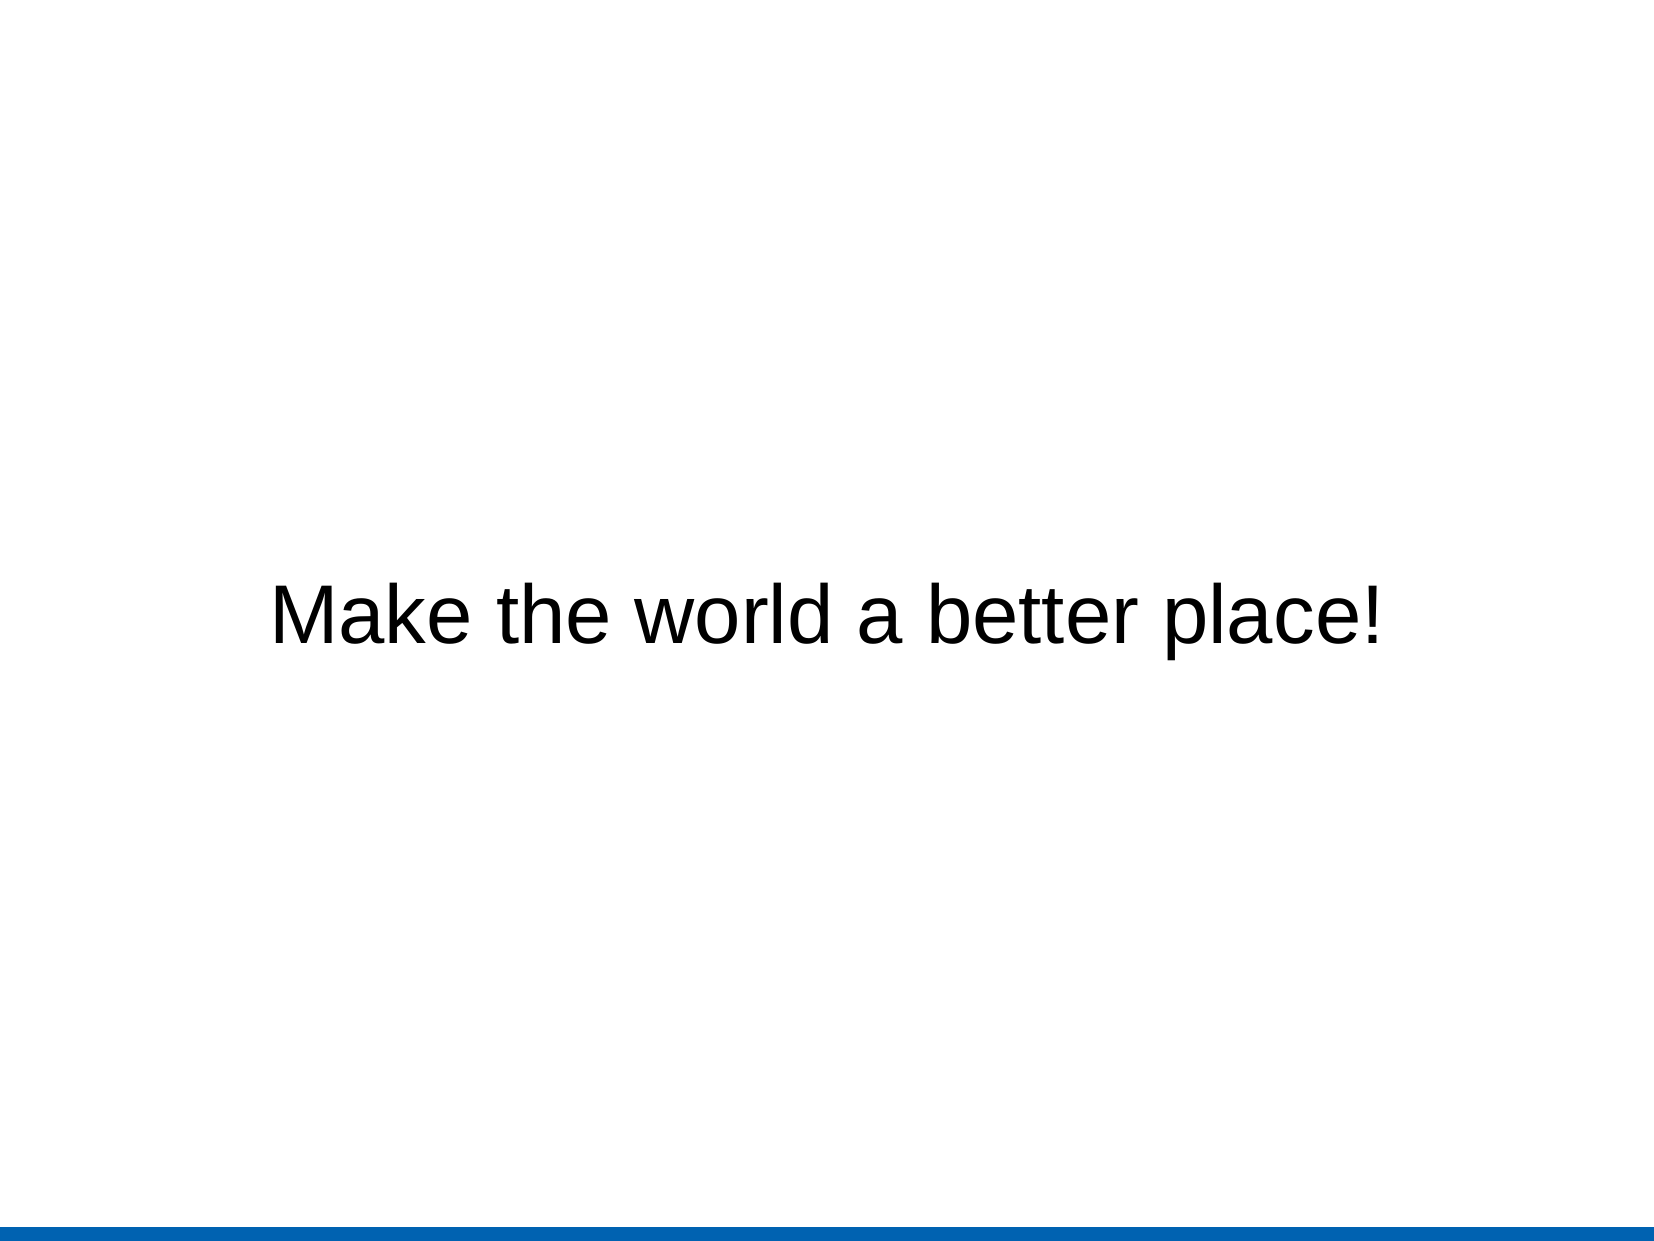

# Make the world a better place!